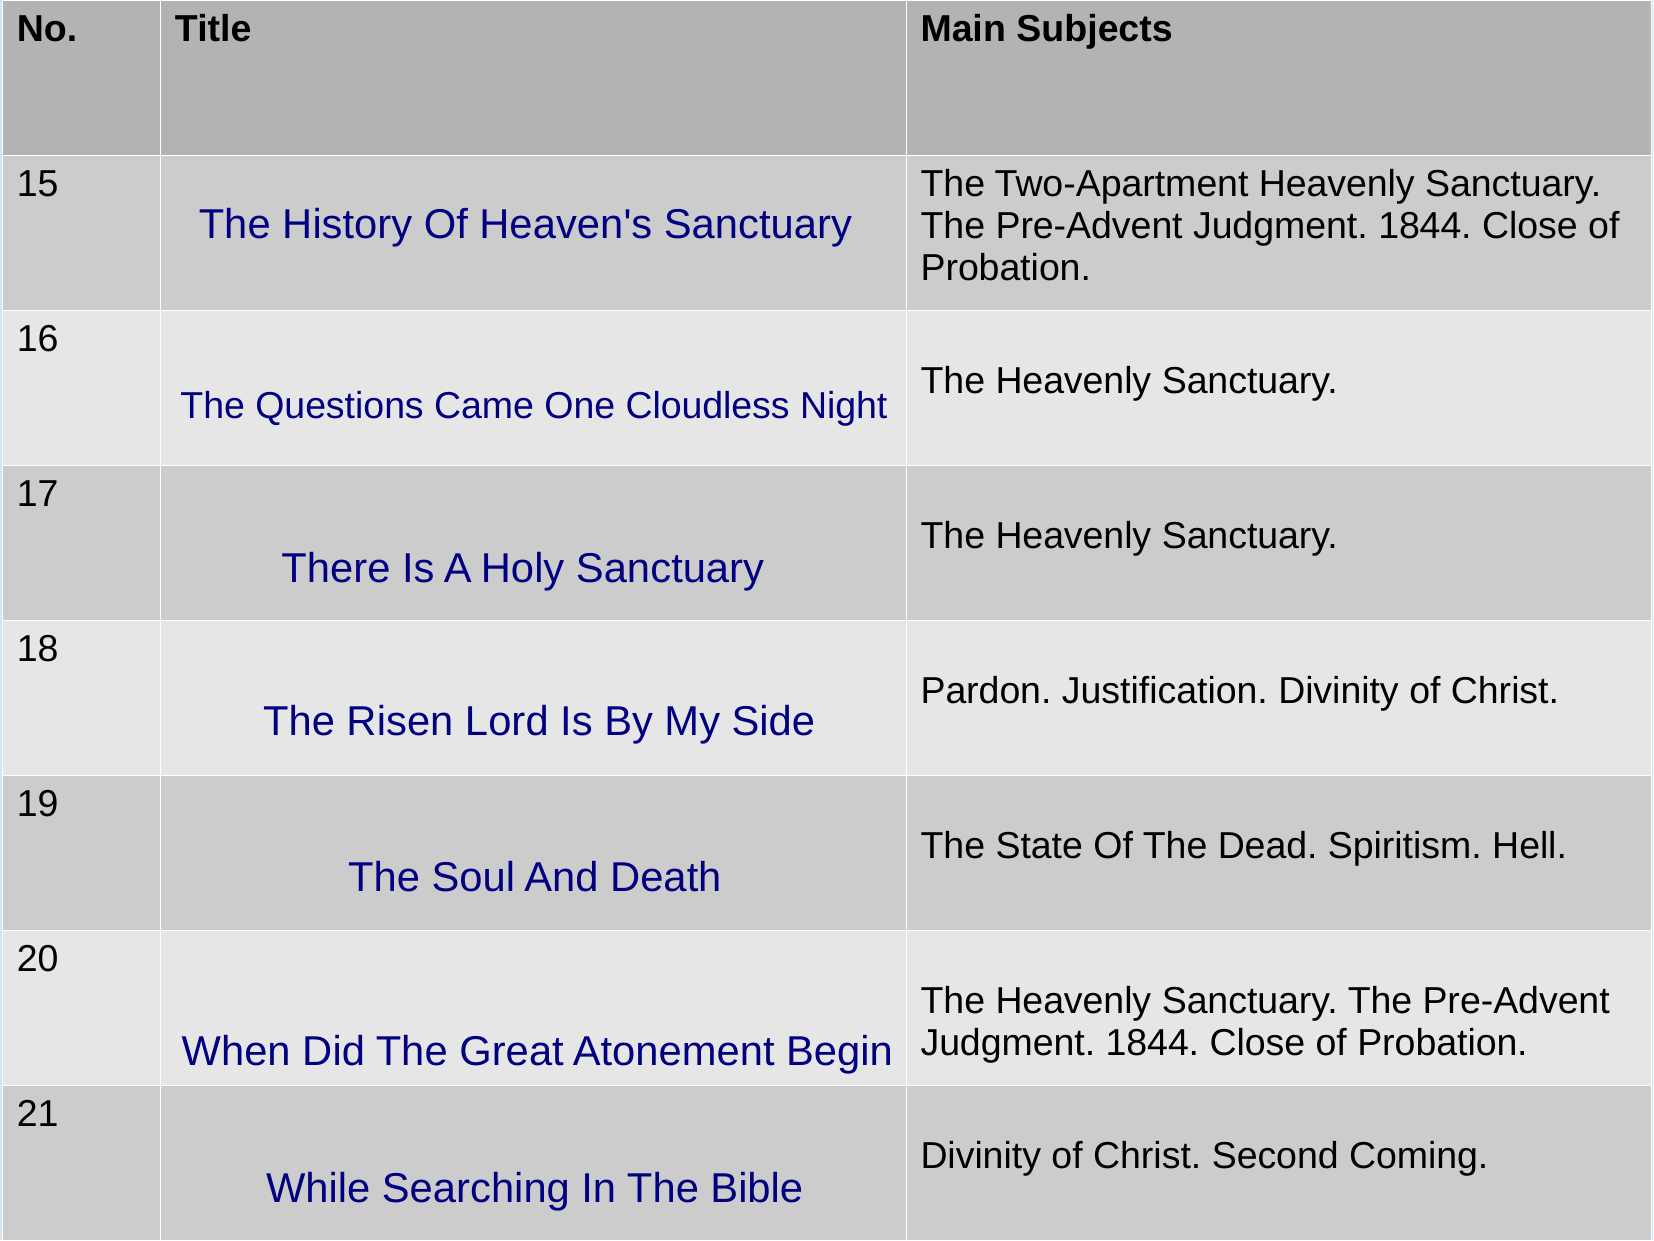

| No. | Title | Main Subjects |
| --- | --- | --- |
| 15 | | The Two-Apartment Heavenly Sanctuary. The Pre-Advent Judgment. 1844. Close of Probation. |
| 16 | | The Heavenly Sanctuary. |
| 17 | | The Heavenly Sanctuary. |
| 18 | | Pardon. Justification. Divinity of Christ. |
| 19 | | The State Of The Dead. Spiritism. Hell. |
| 20 | | The Heavenly Sanctuary. The Pre-Advent Judgment. 1844. Close of Probation. |
| 21 | | Divinity of Christ. Second Coming. |
The History Of Heaven's Sanctuary
The Questions Came One Cloudless Night
 There Is A Holy Sanctuary
 The Risen Lord Is By My Side
 The Soul And Death
When Did The Great Atonement Begin
 While Searching In The Bible